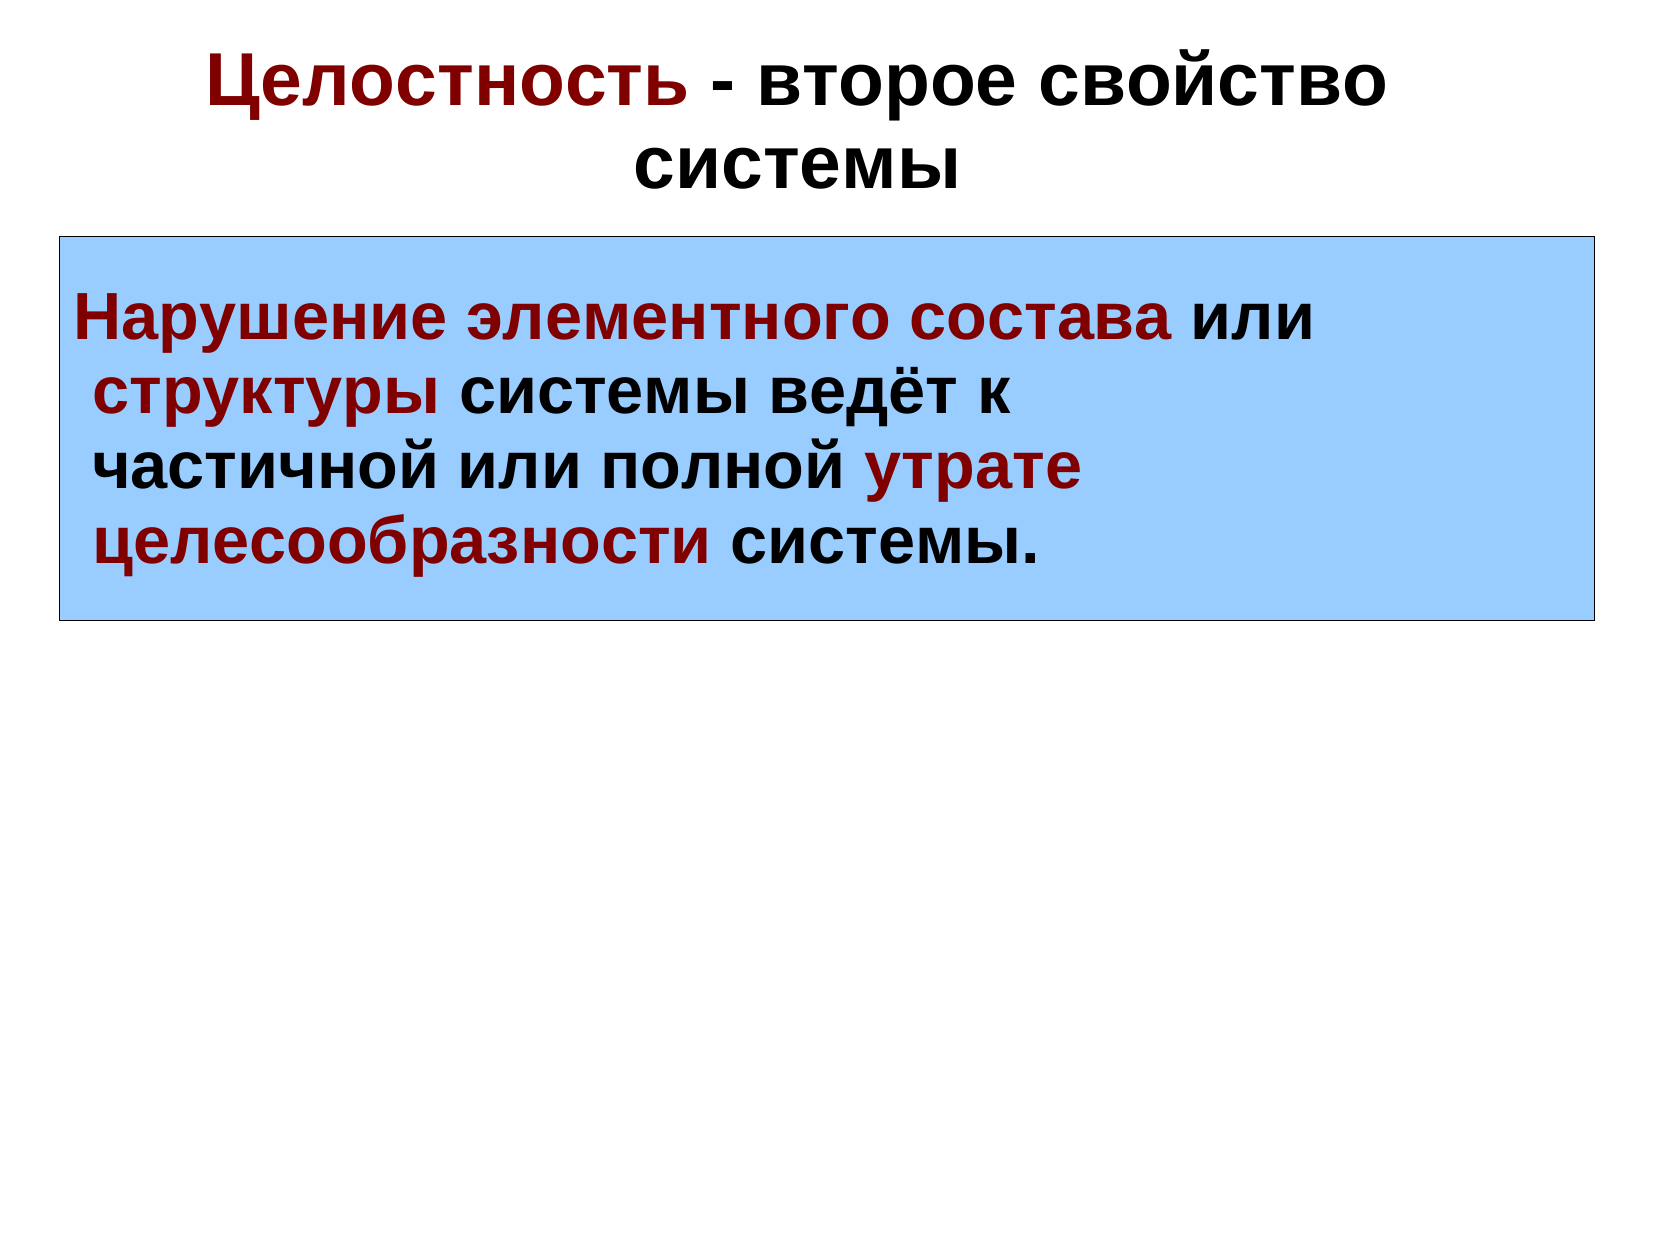

Целостность - второе свойство системы
Нарушение элементного состава или
 структуры системы ведёт к
 частичной или полной утрате
 целесообразности системы.